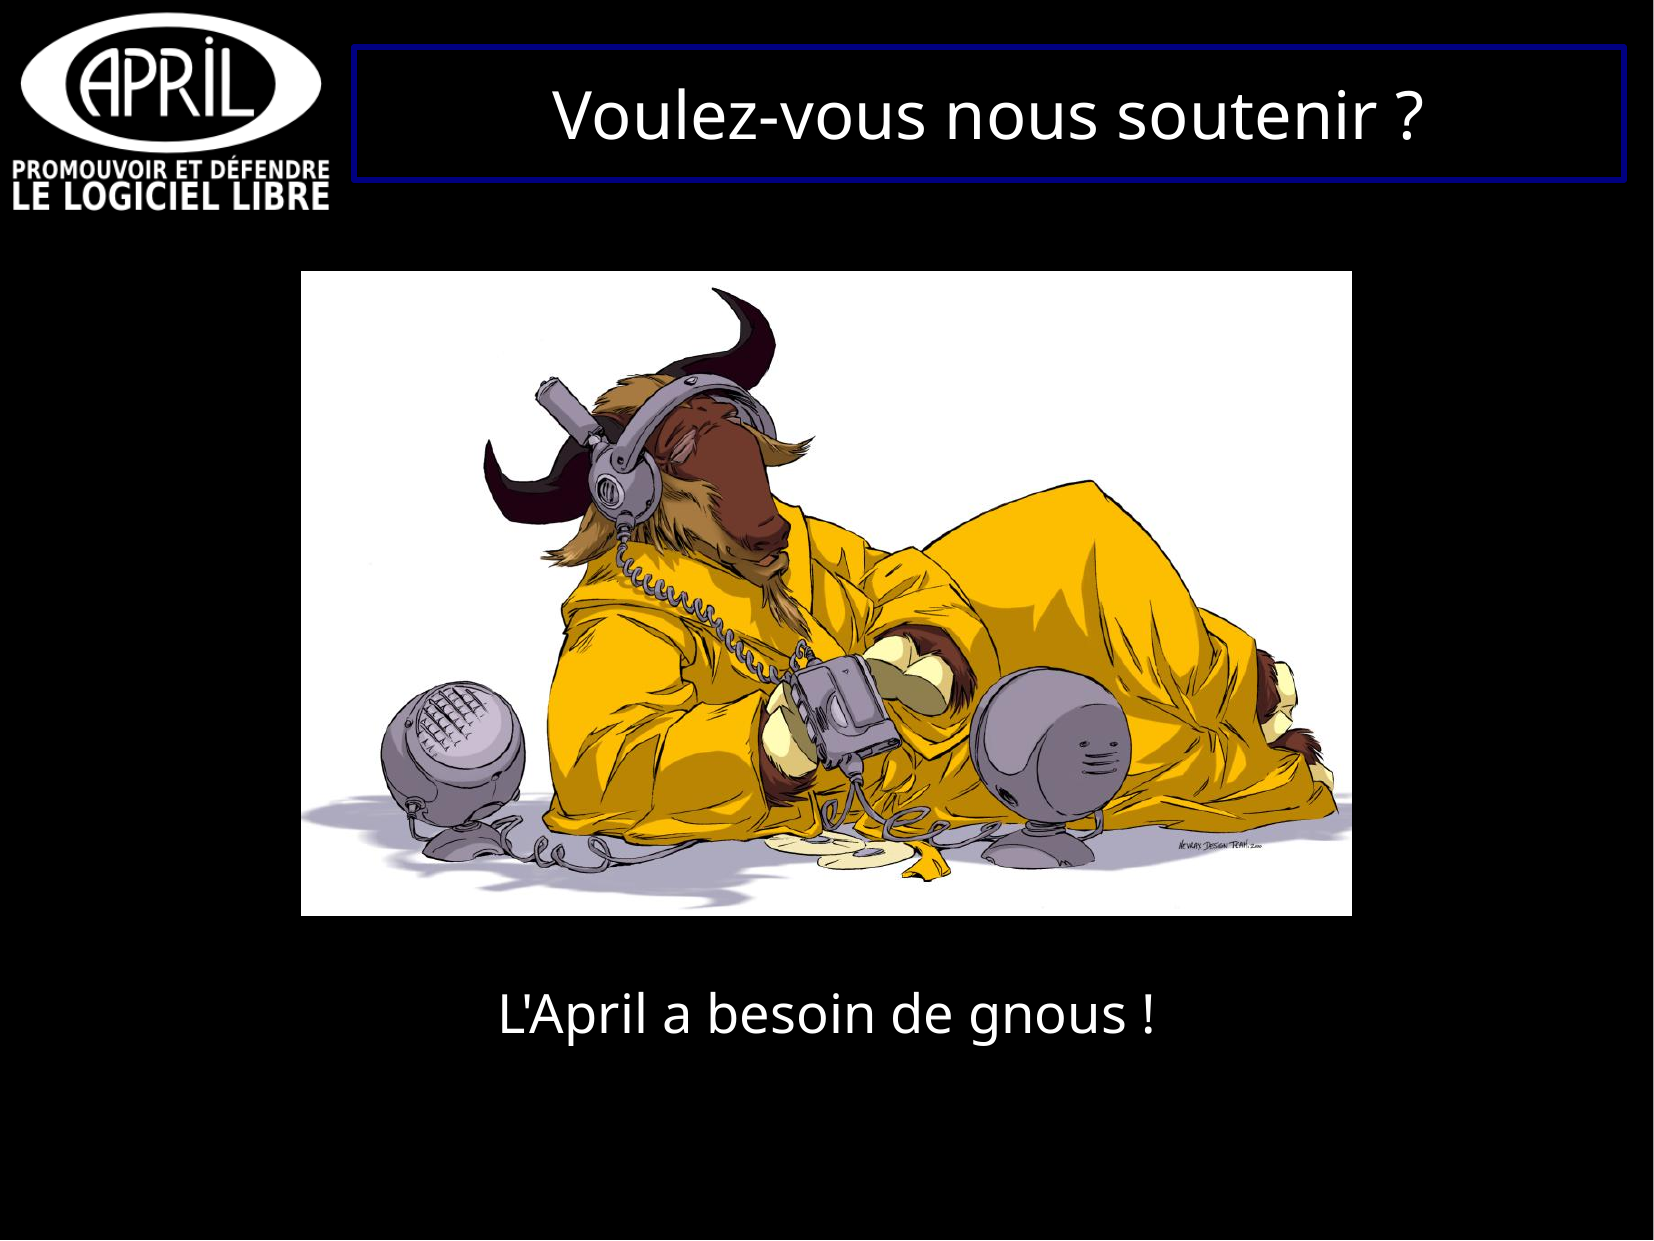

# Voulez-vous nous soutenir ?
L'April a besoin de gnous !